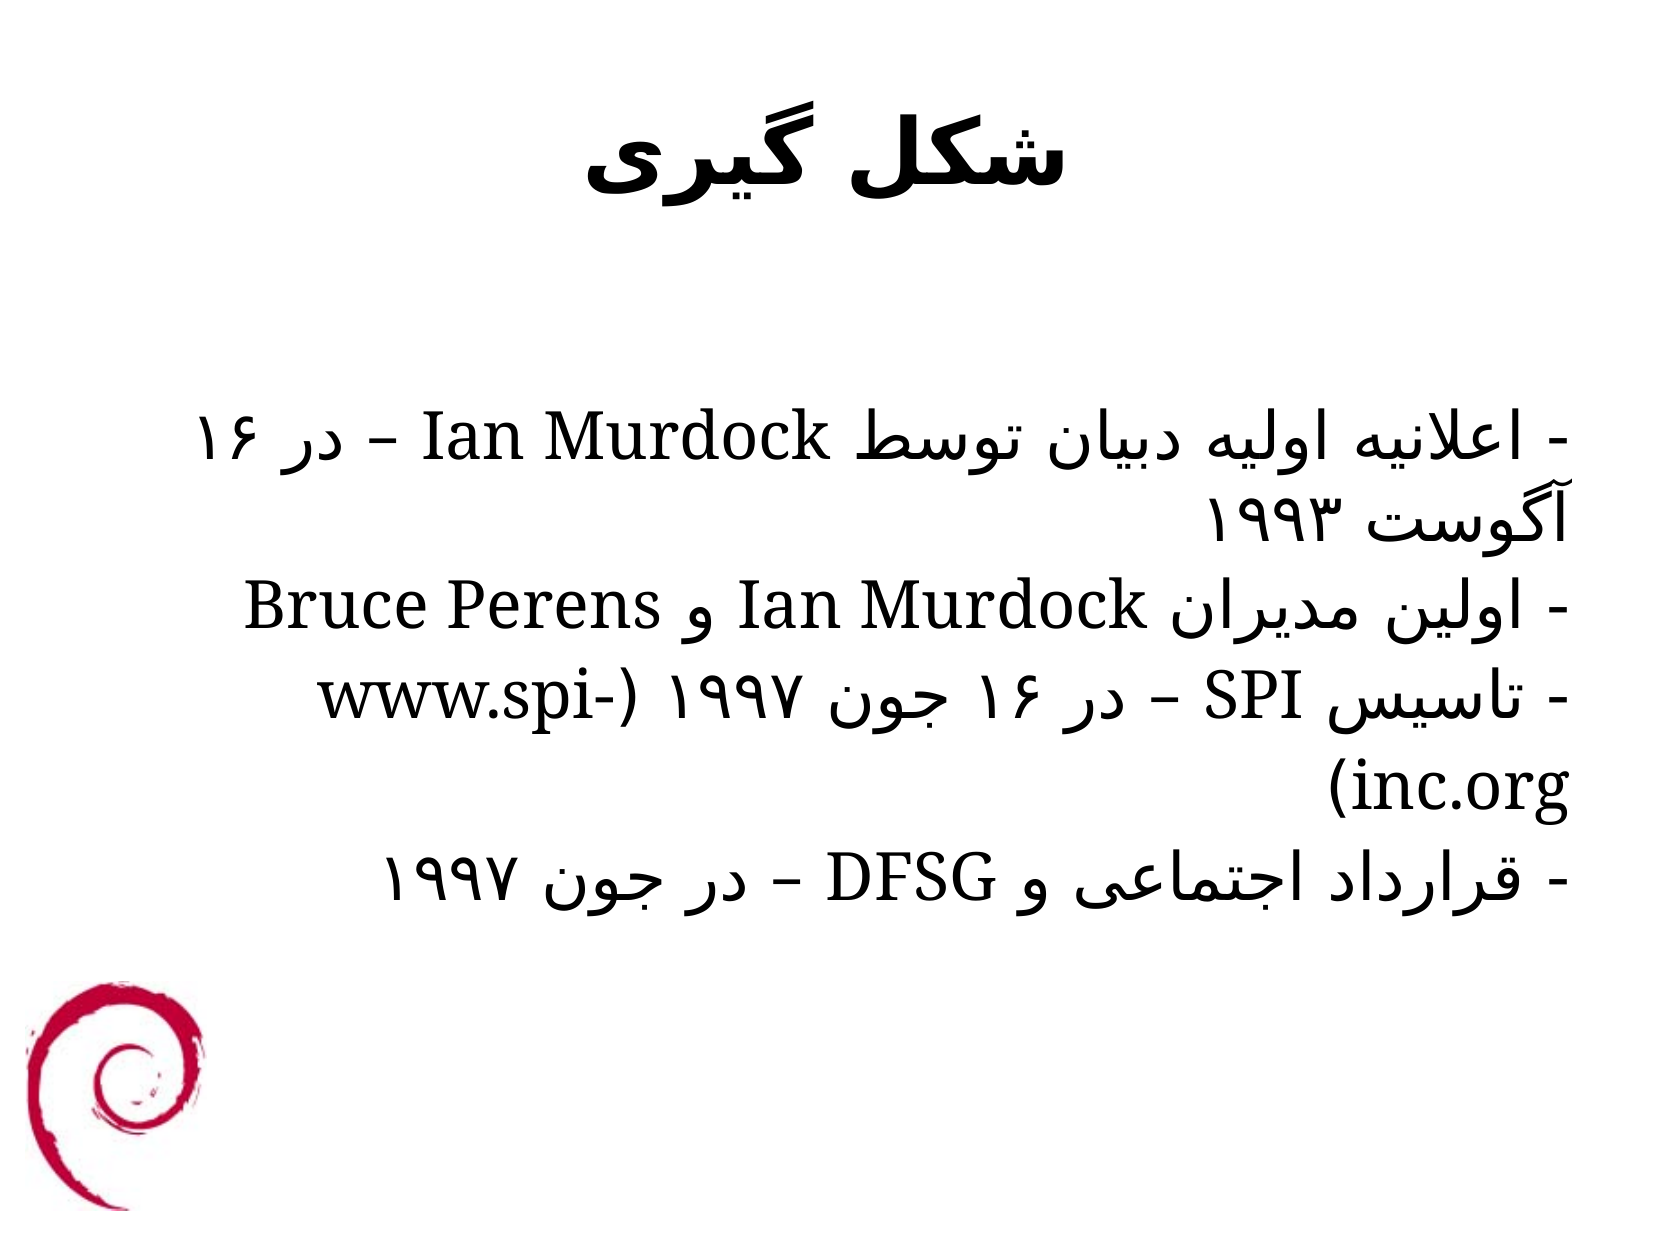

# شکل گیری
- 	اعلانیه اولیه دبیان توسط Ian Murdock – در ۱۶ آگوست ۱۹۹۳
- اولین مدیران Ian Murdock و Bruce Perens
- 	تاسیس SPI – در ۱۶ جون ۱۹۹۷ (www.spi-inc.org)
- 	قرارداد اجتماعی و DFSG – در جون ۱۹۹۷